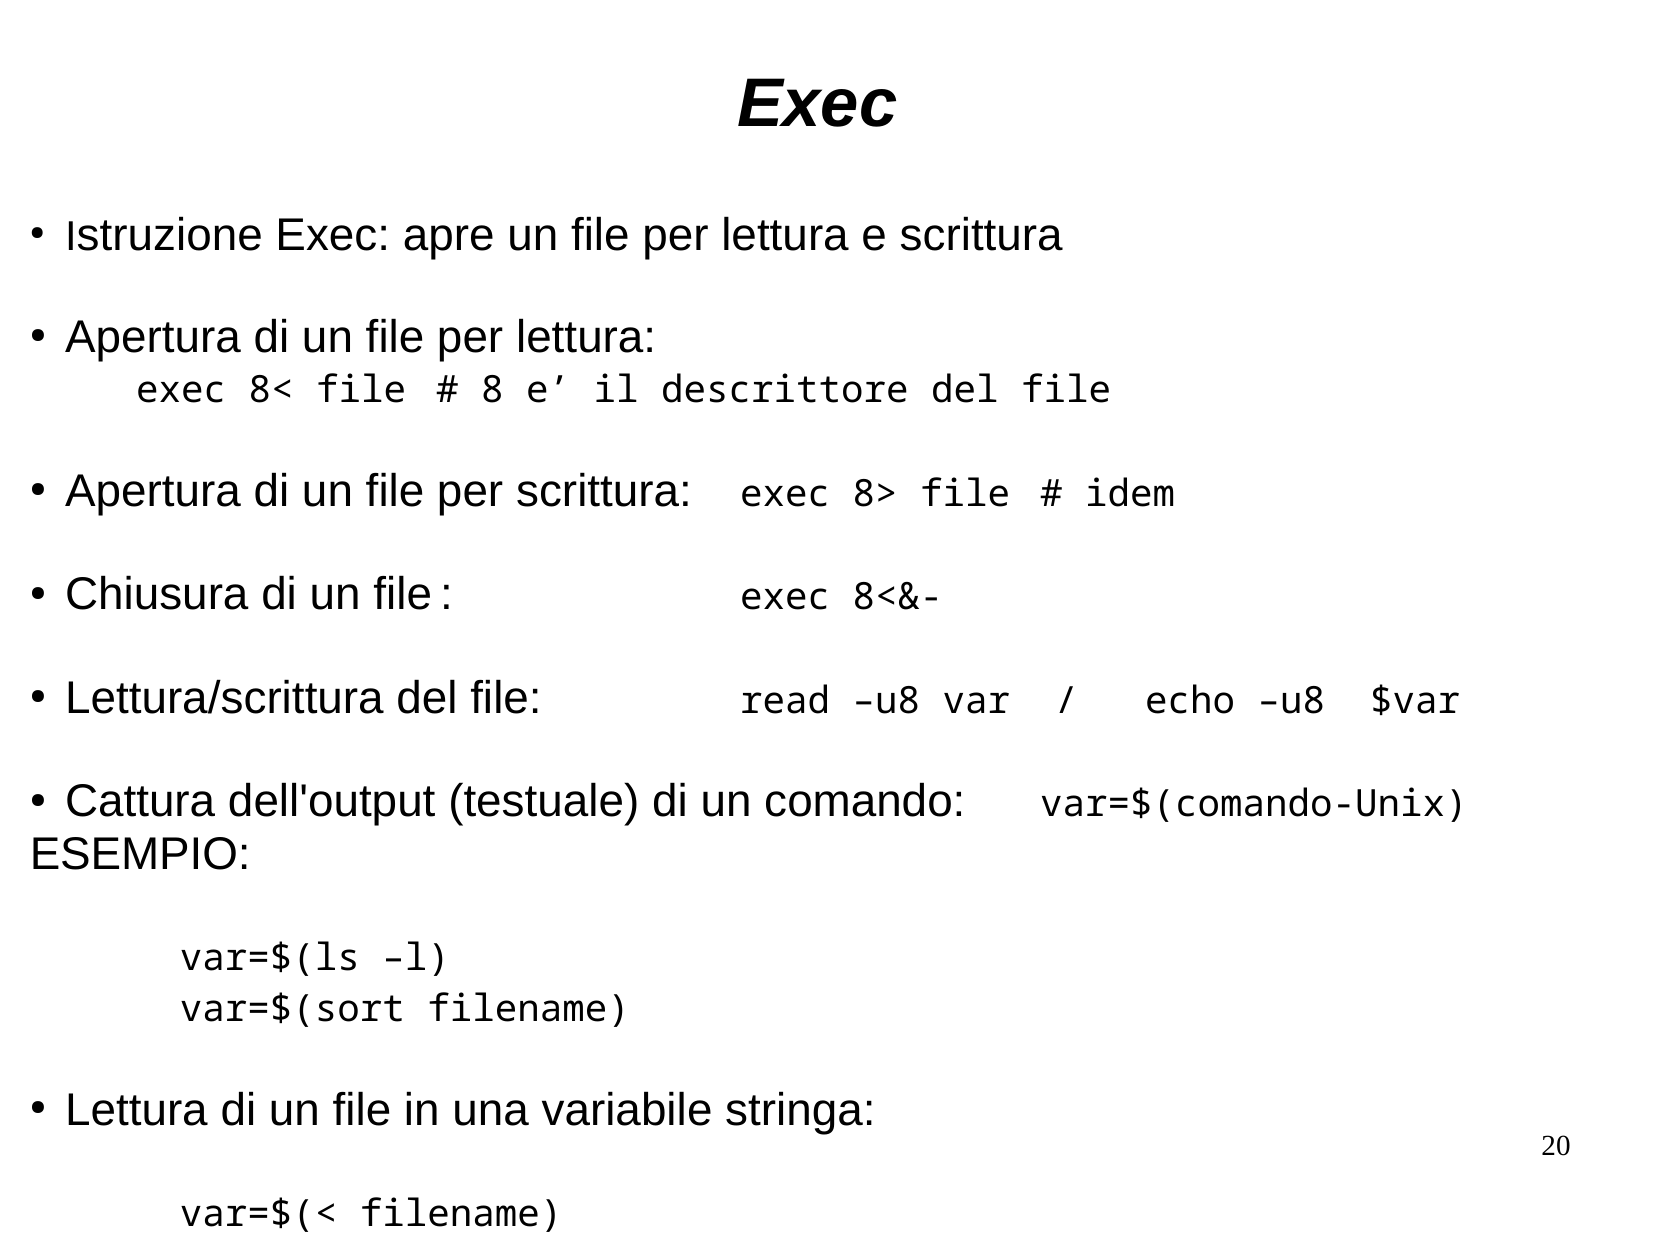

# Exec
Istruzione Exec: apre un file per lettura e scrittura
Apertura di un file per lettura:
exec 8< file	# 8 e’ il descrittore del file
Apertura di un file per scrittura:	exec 8> file	# idem
Chiusura di un file	:				exec 8<&-
Lettura/scrittura del file:			read –u8 var / echo –u8 $var
Cattura dell'output (testuale) di un comando:	var=$(comando-Unix)
ESEMPIO:
		var=$(ls –l)
		var=$(sort filename)
Lettura di un file in una variabile stringa:
		var=$(< filename)
20